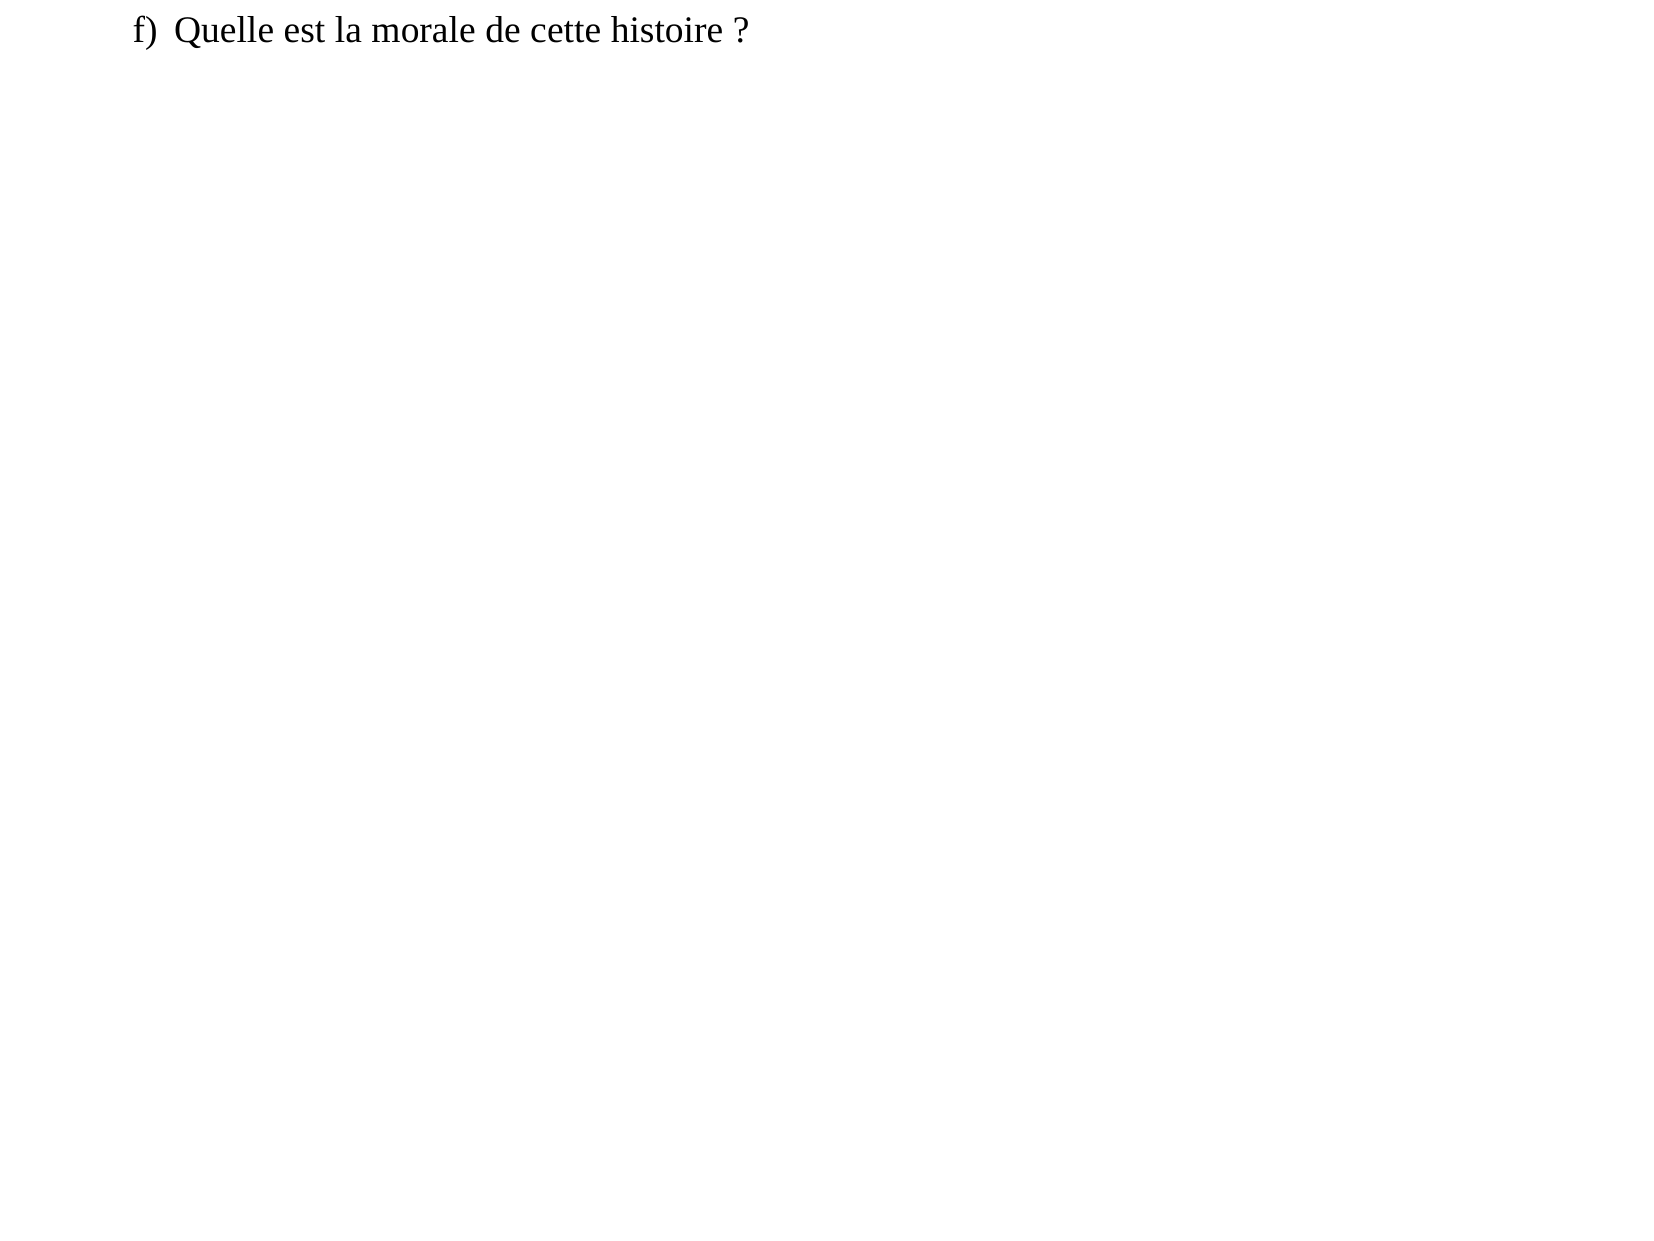

f)	Quelle est la morale de cette histoire ?